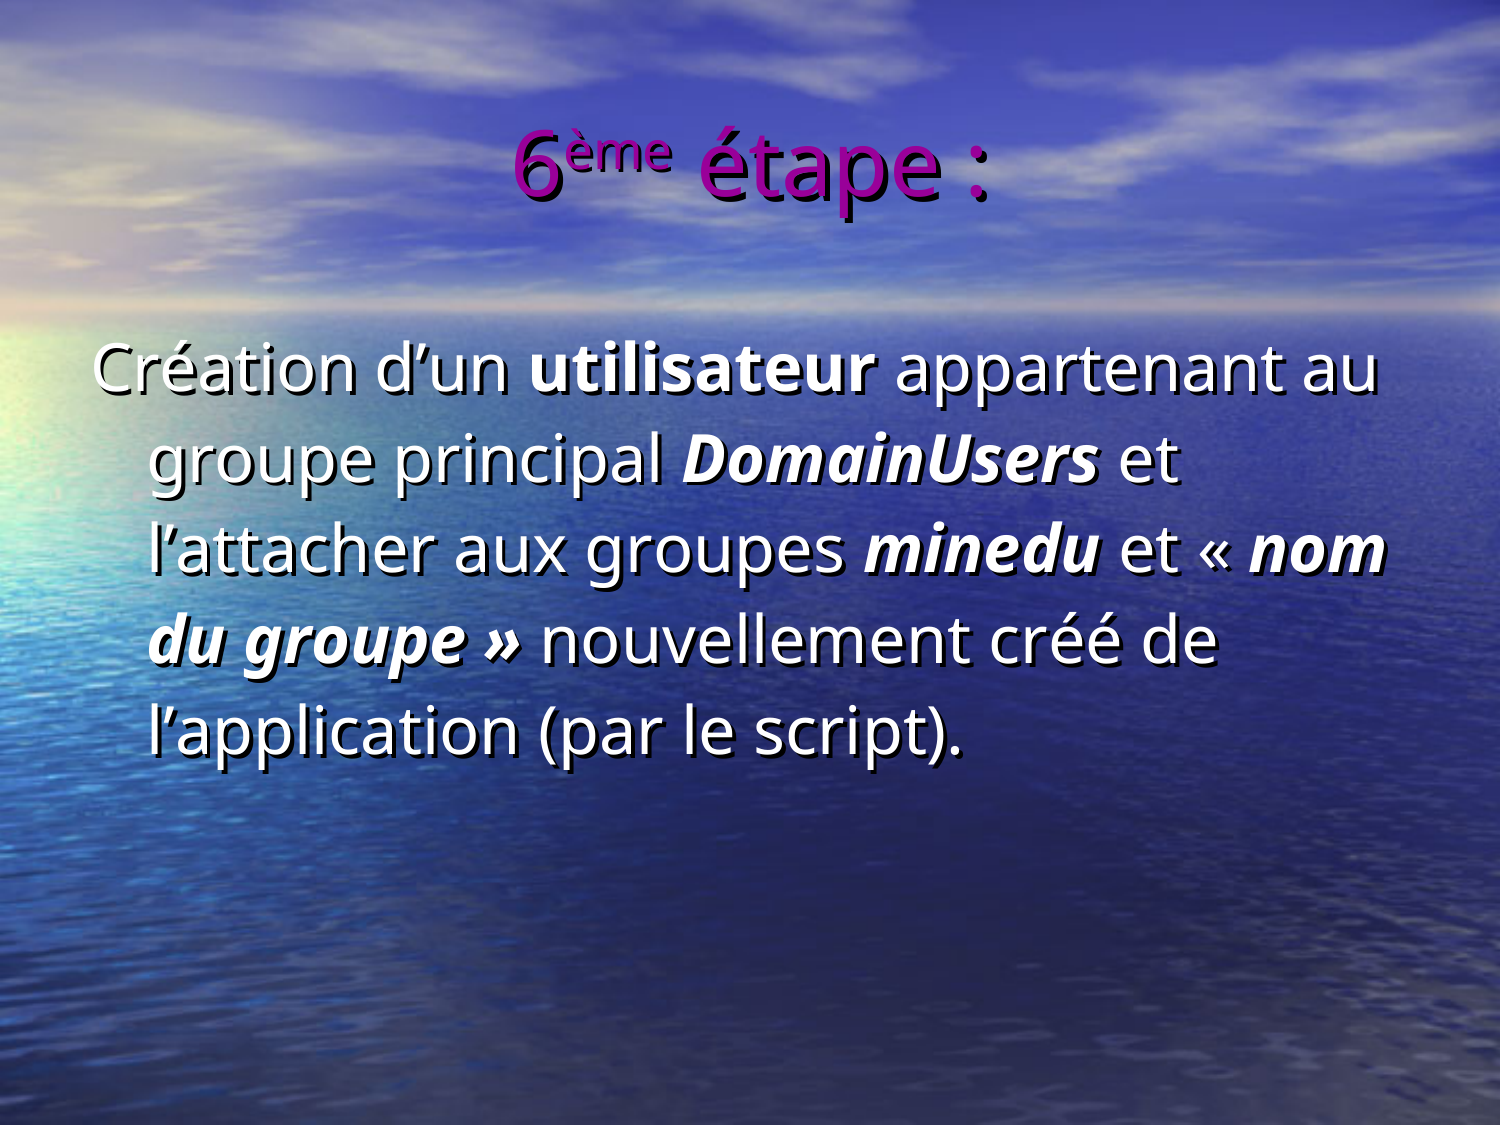

# 6ème étape :
Création d’un utilisateur appartenant au groupe principal DomainUsers et l’attacher aux groupes minedu et « nom du groupe » nouvellement créé de l’application (par le script).